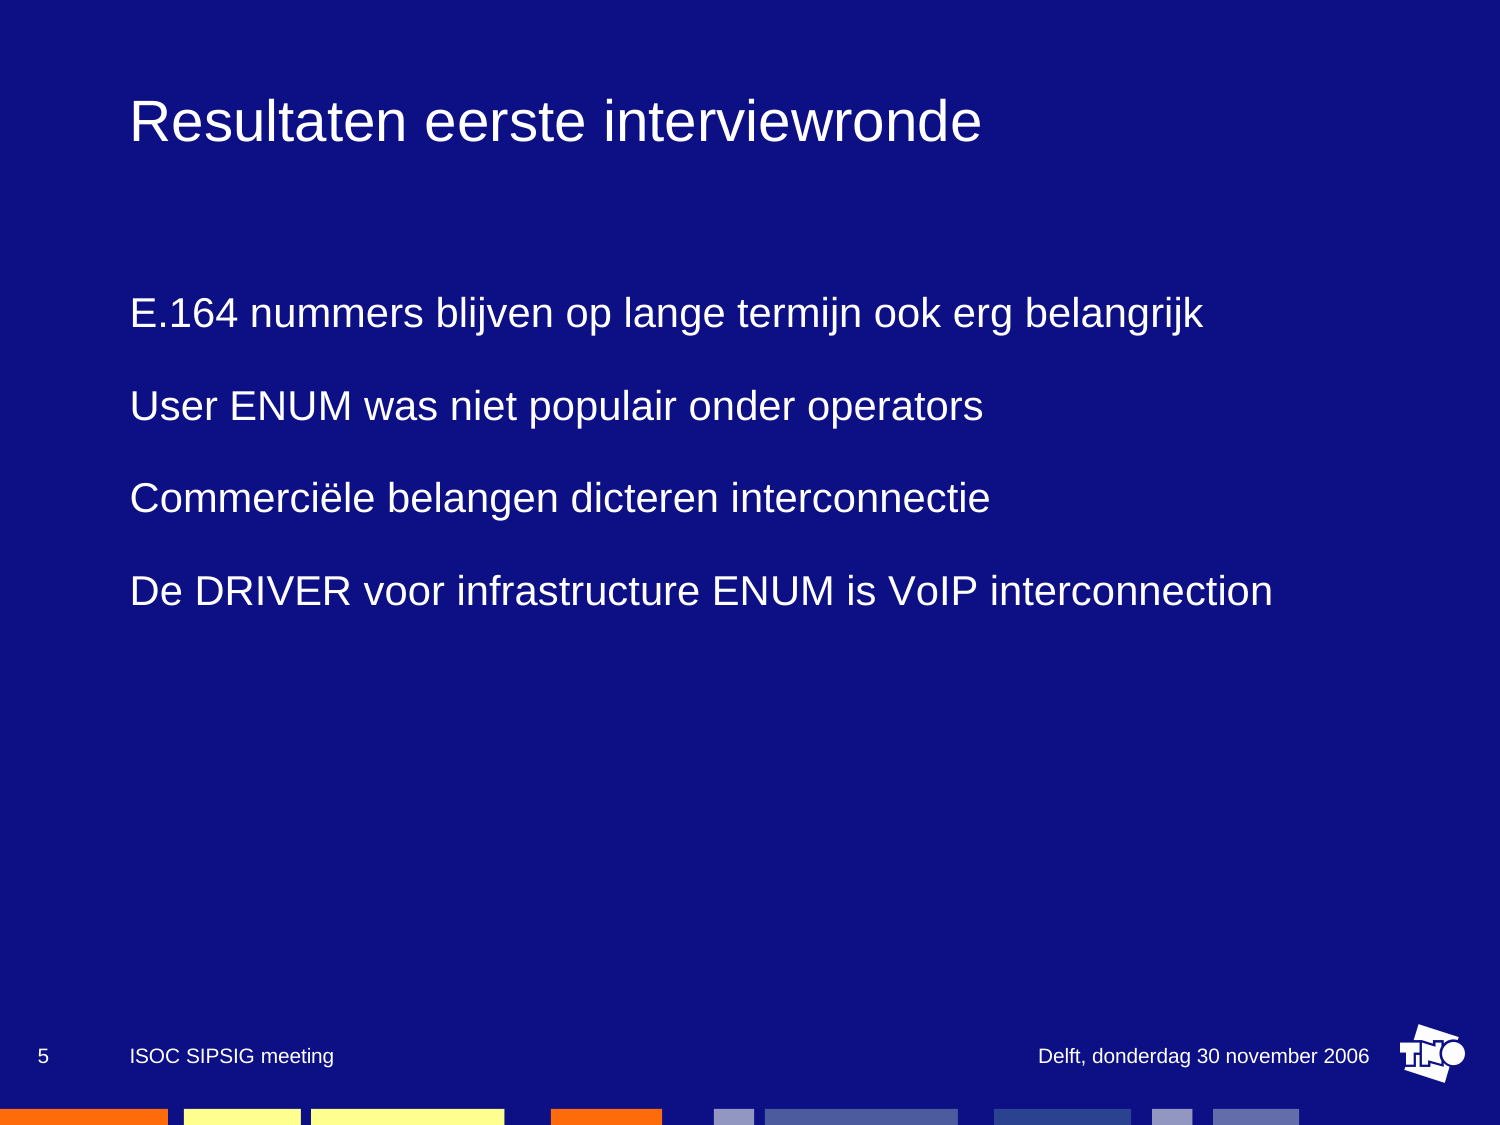

# Resultaten eerste interviewronde
E.164 nummers blijven op lange termijn ook erg belangrijk
User ENUM was niet populair onder operators
Commerciële belangen dicteren interconnectie
De DRIVER voor infrastructure ENUM is VoIP interconnection
5
ISOC SIPSIG meeting
Delft, donderdag 30 november 2006